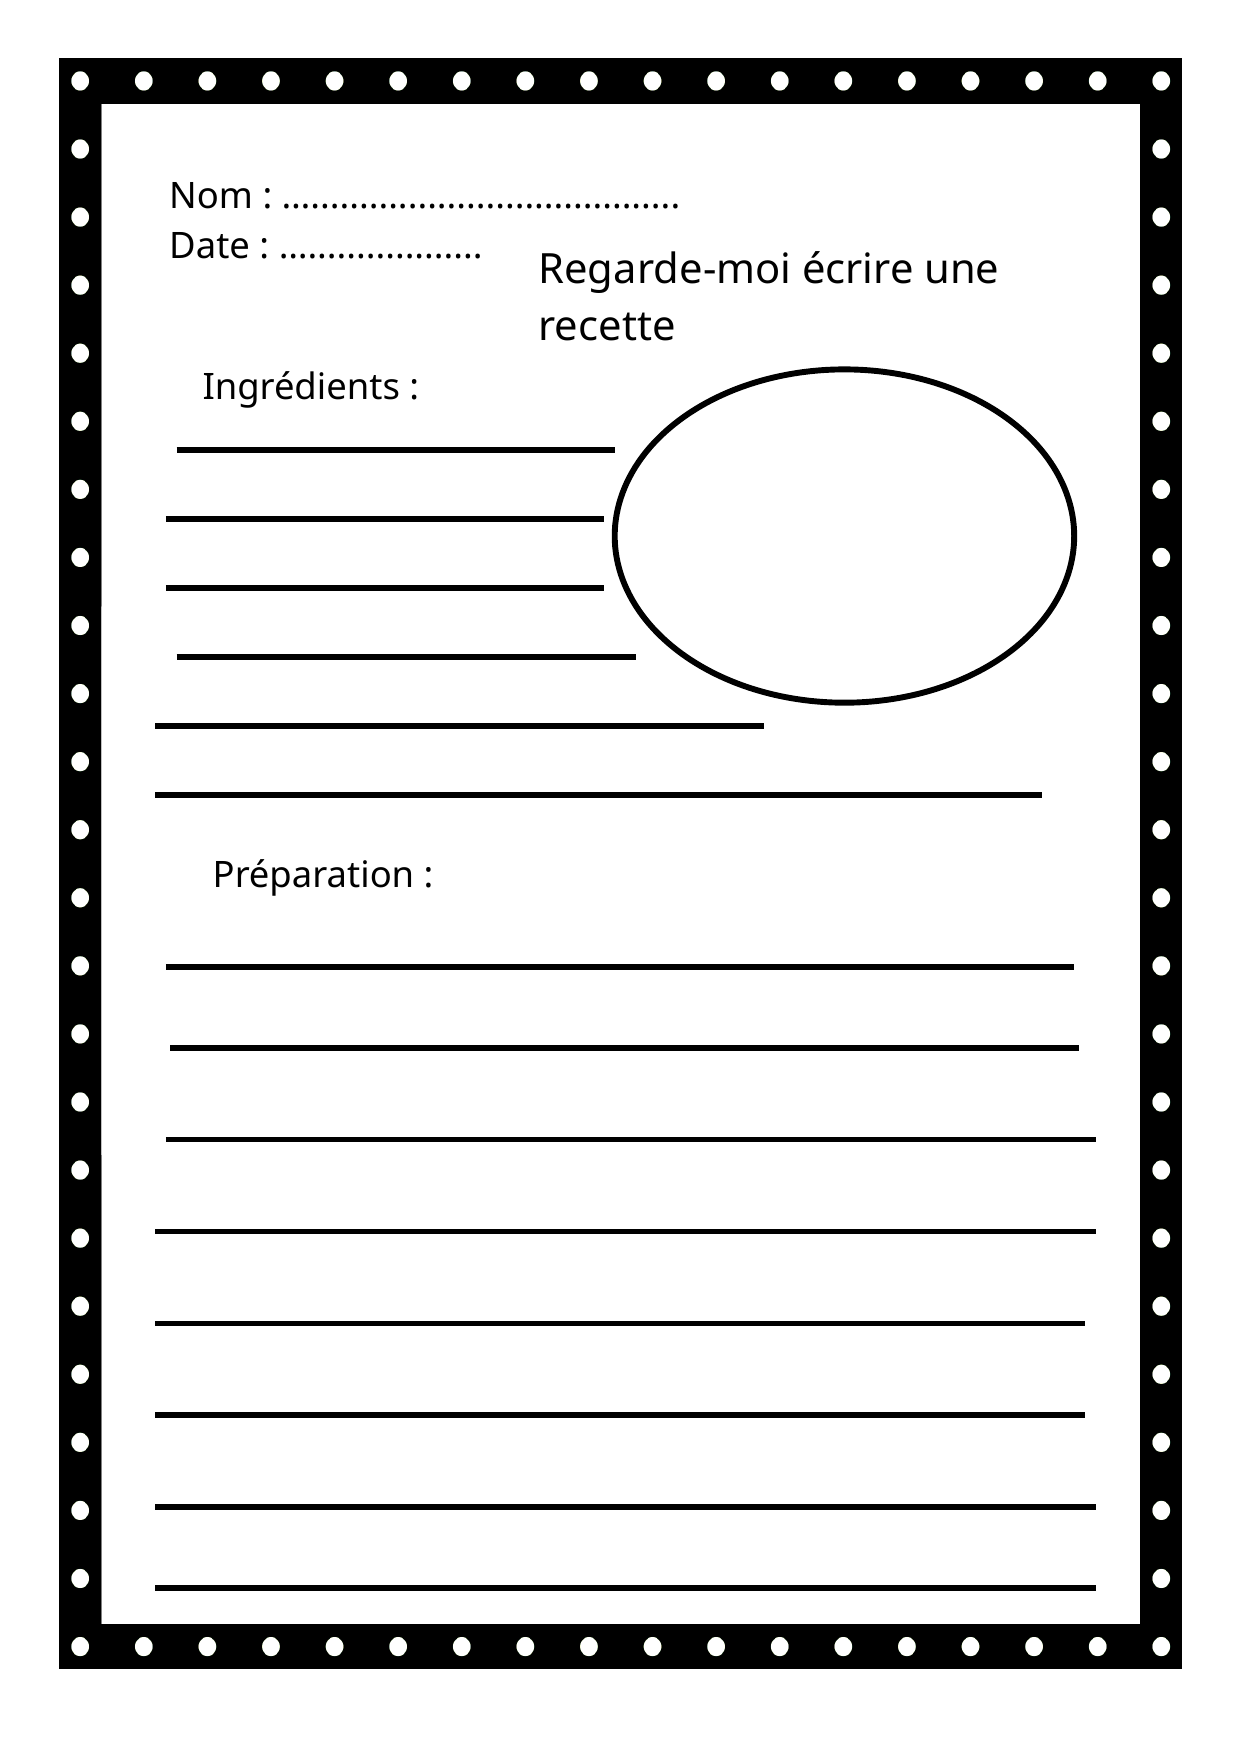

Nom : …......................................
Date : …..................
Regarde-moi écrire une recette
Ingrédients :
Préparation :